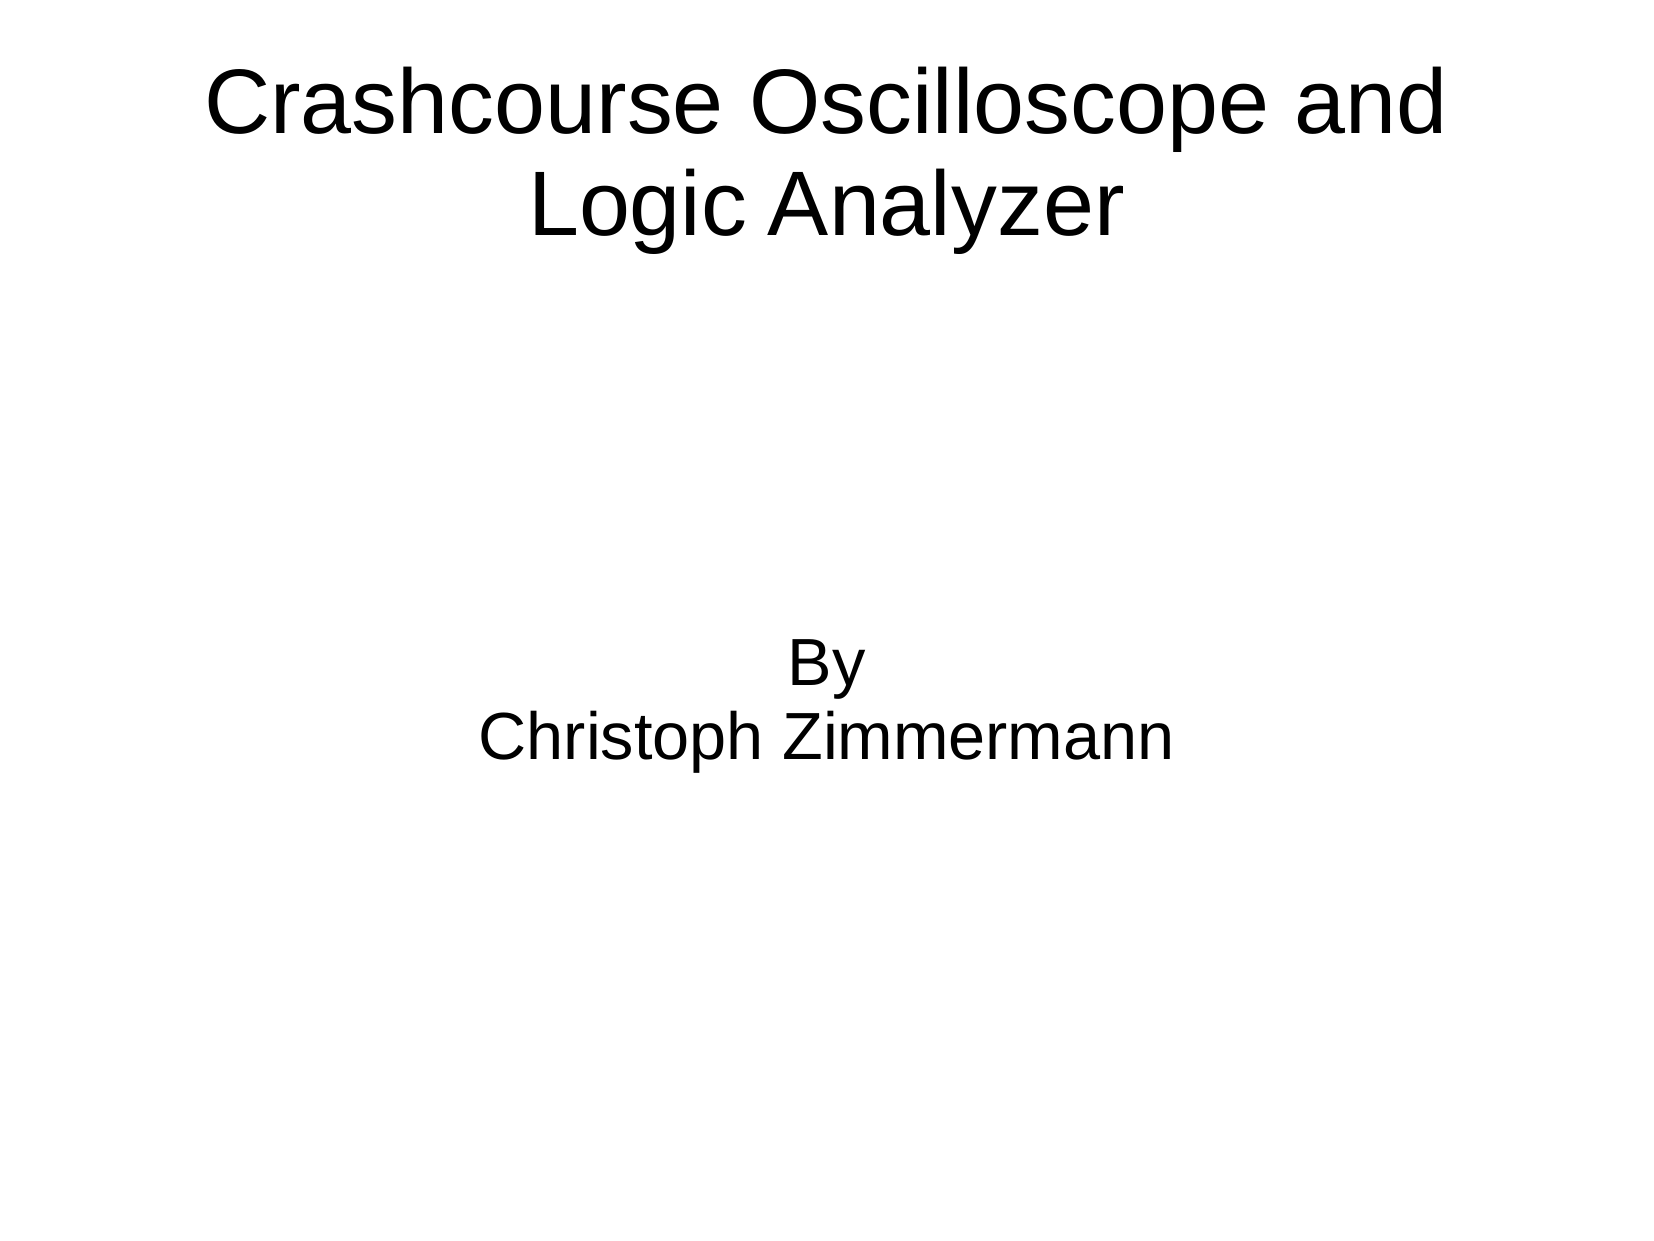

# Crashcourse Oscilloscope and Logic Analyzer
By
Christoph Zimmermann